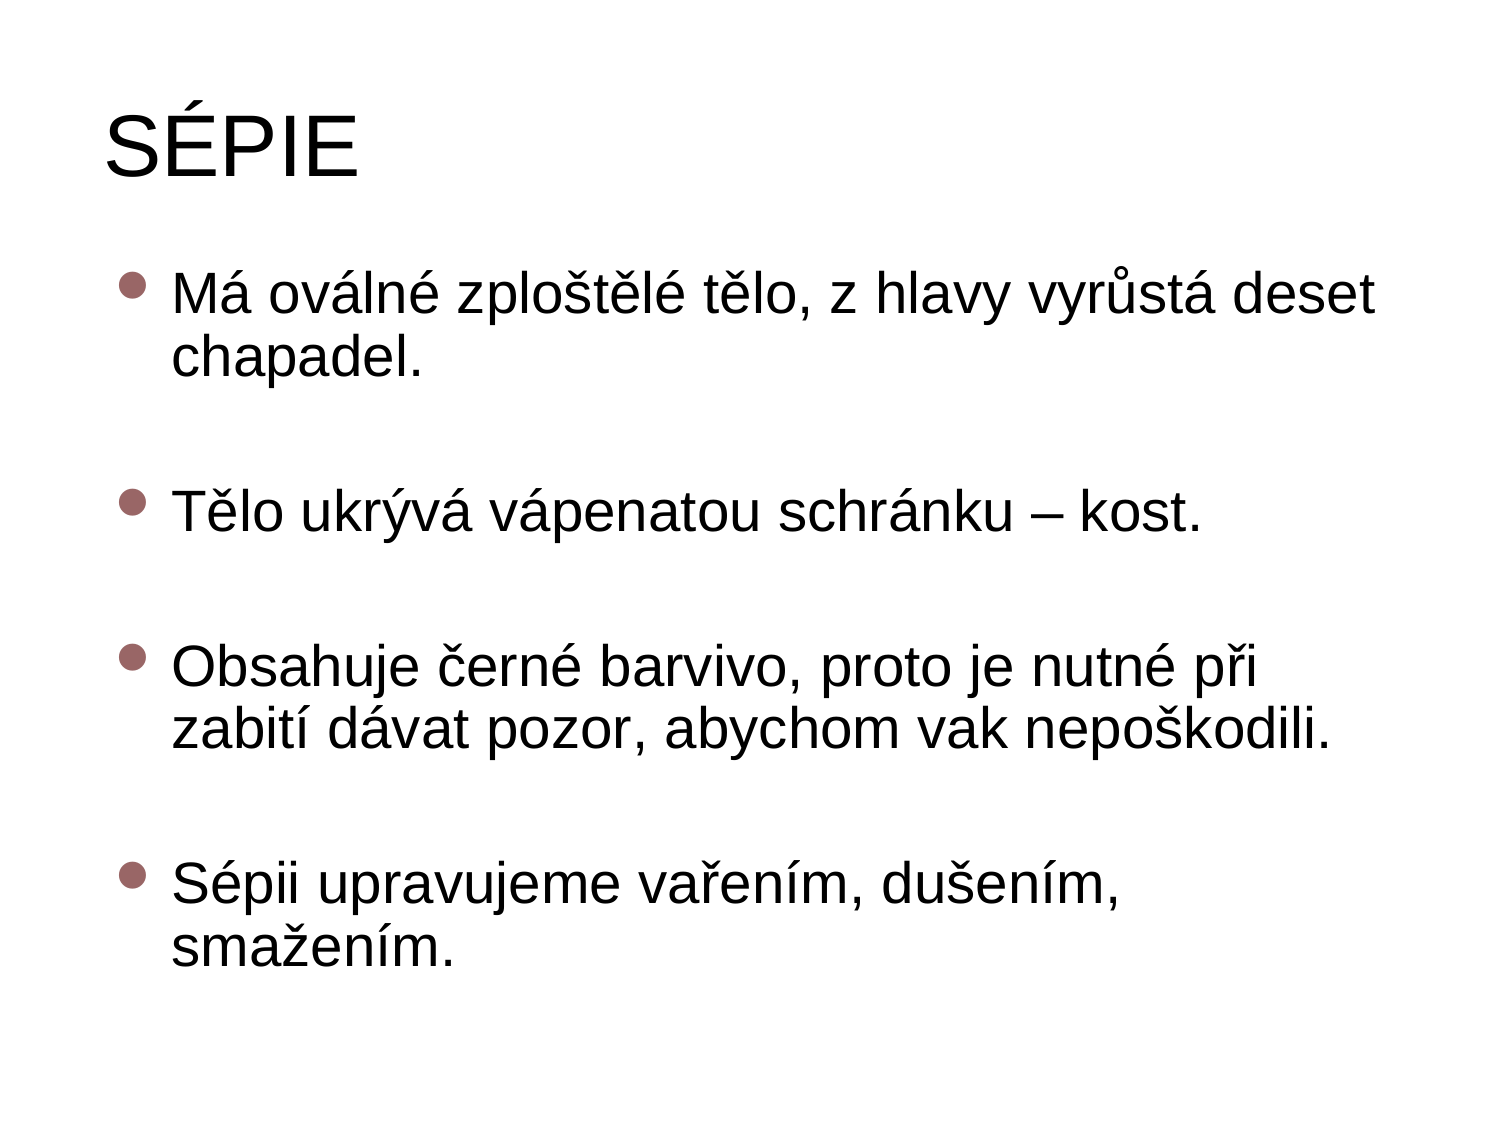

# SÉPIE
Má oválné zploštělé tělo, z hlavy vyrůstá deset chapadel.
Tělo ukrývá vápenatou schránku – kost.
Obsahuje černé barvivo, proto je nutné při zabití dávat pozor, abychom vak nepoškodili.
Sépii upravujeme vařením, dušením, smažením.